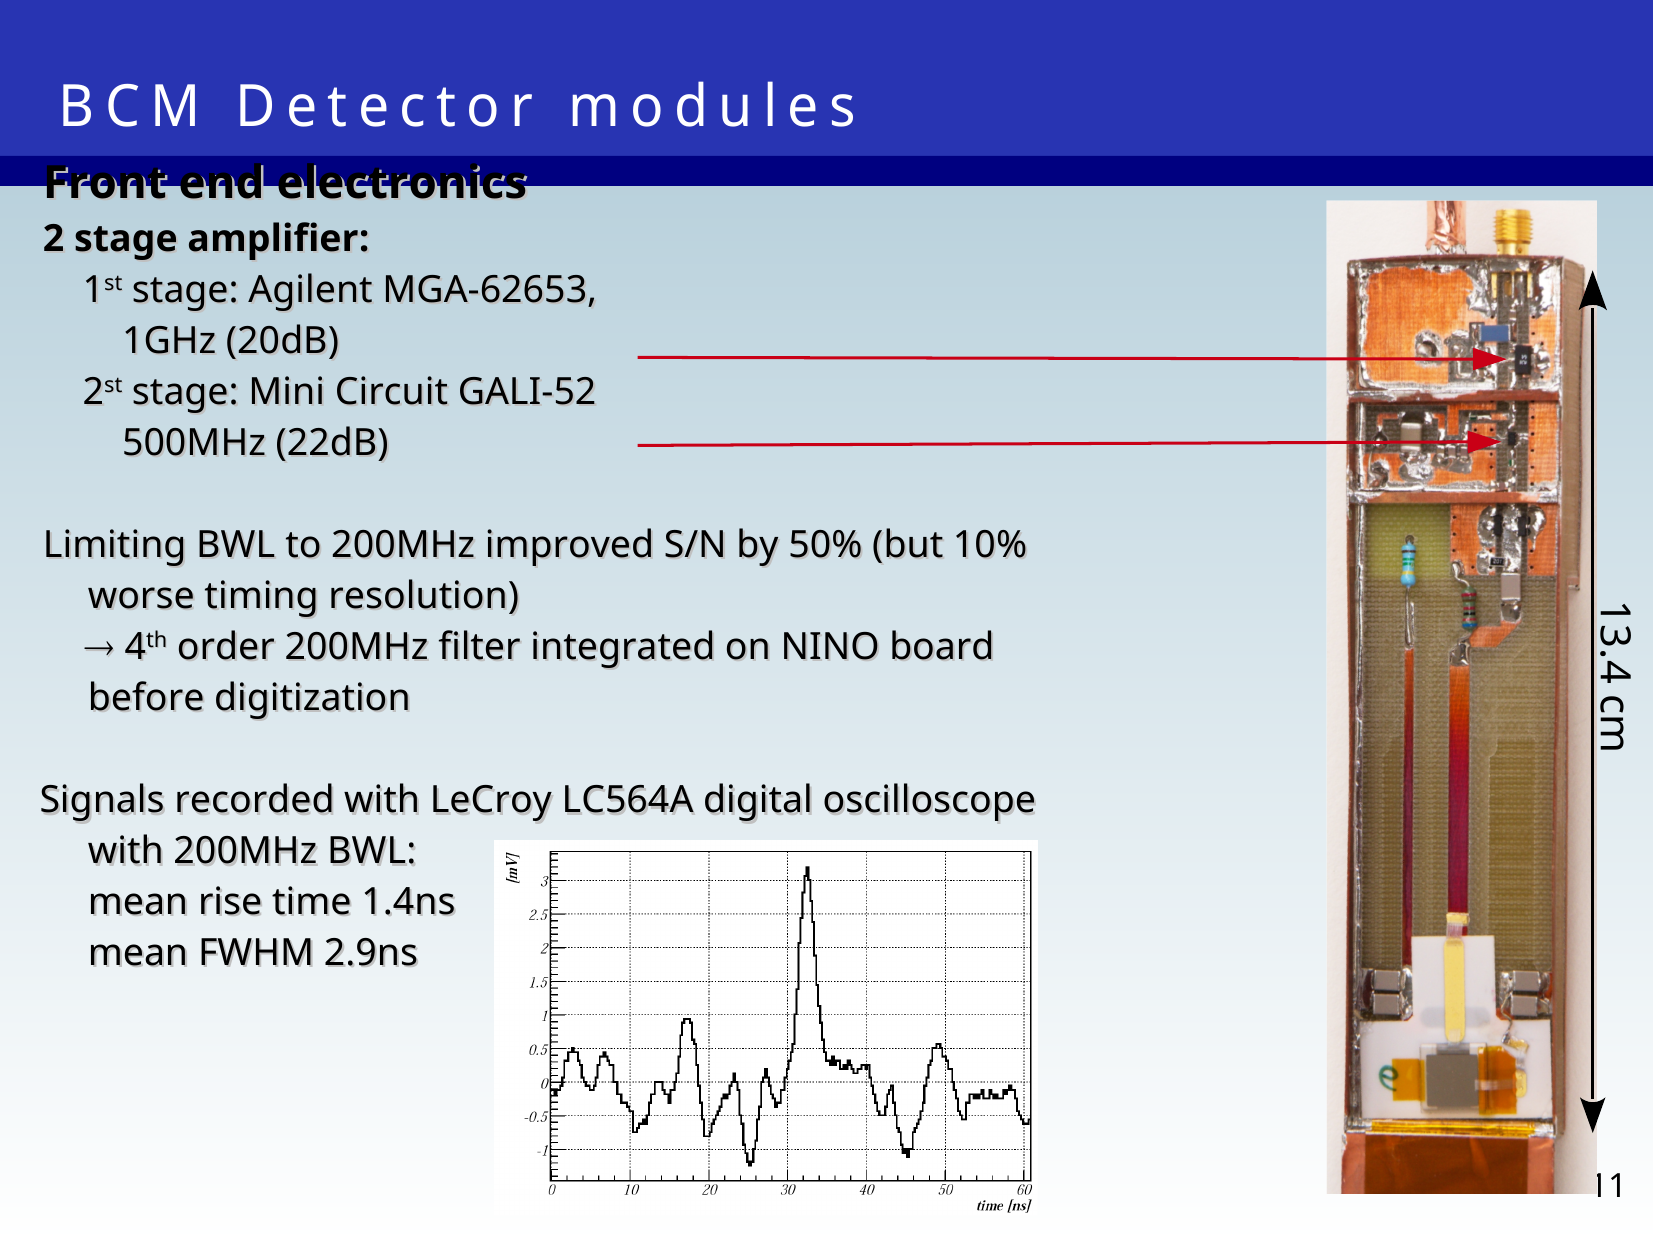

# BCM Detector modules
Front end electronics
2 stage amplifier:
1st stage: Agilent MGA-62653,
1GHz (20dB)
2st stage: Mini Circuit GALI-52
500MHz (22dB)
Limiting BWL to 200MHz improved S/N by 50% (but 10% worse timing resolution)
 4th order 200MHz filter integrated on NINO board before digitization
Signals recorded with LeCroy LC564A digital oscilloscope with 200MHz BWL:
mean rise time 1.4ns
mean FWHM 2.9ns
13.4 cm
11